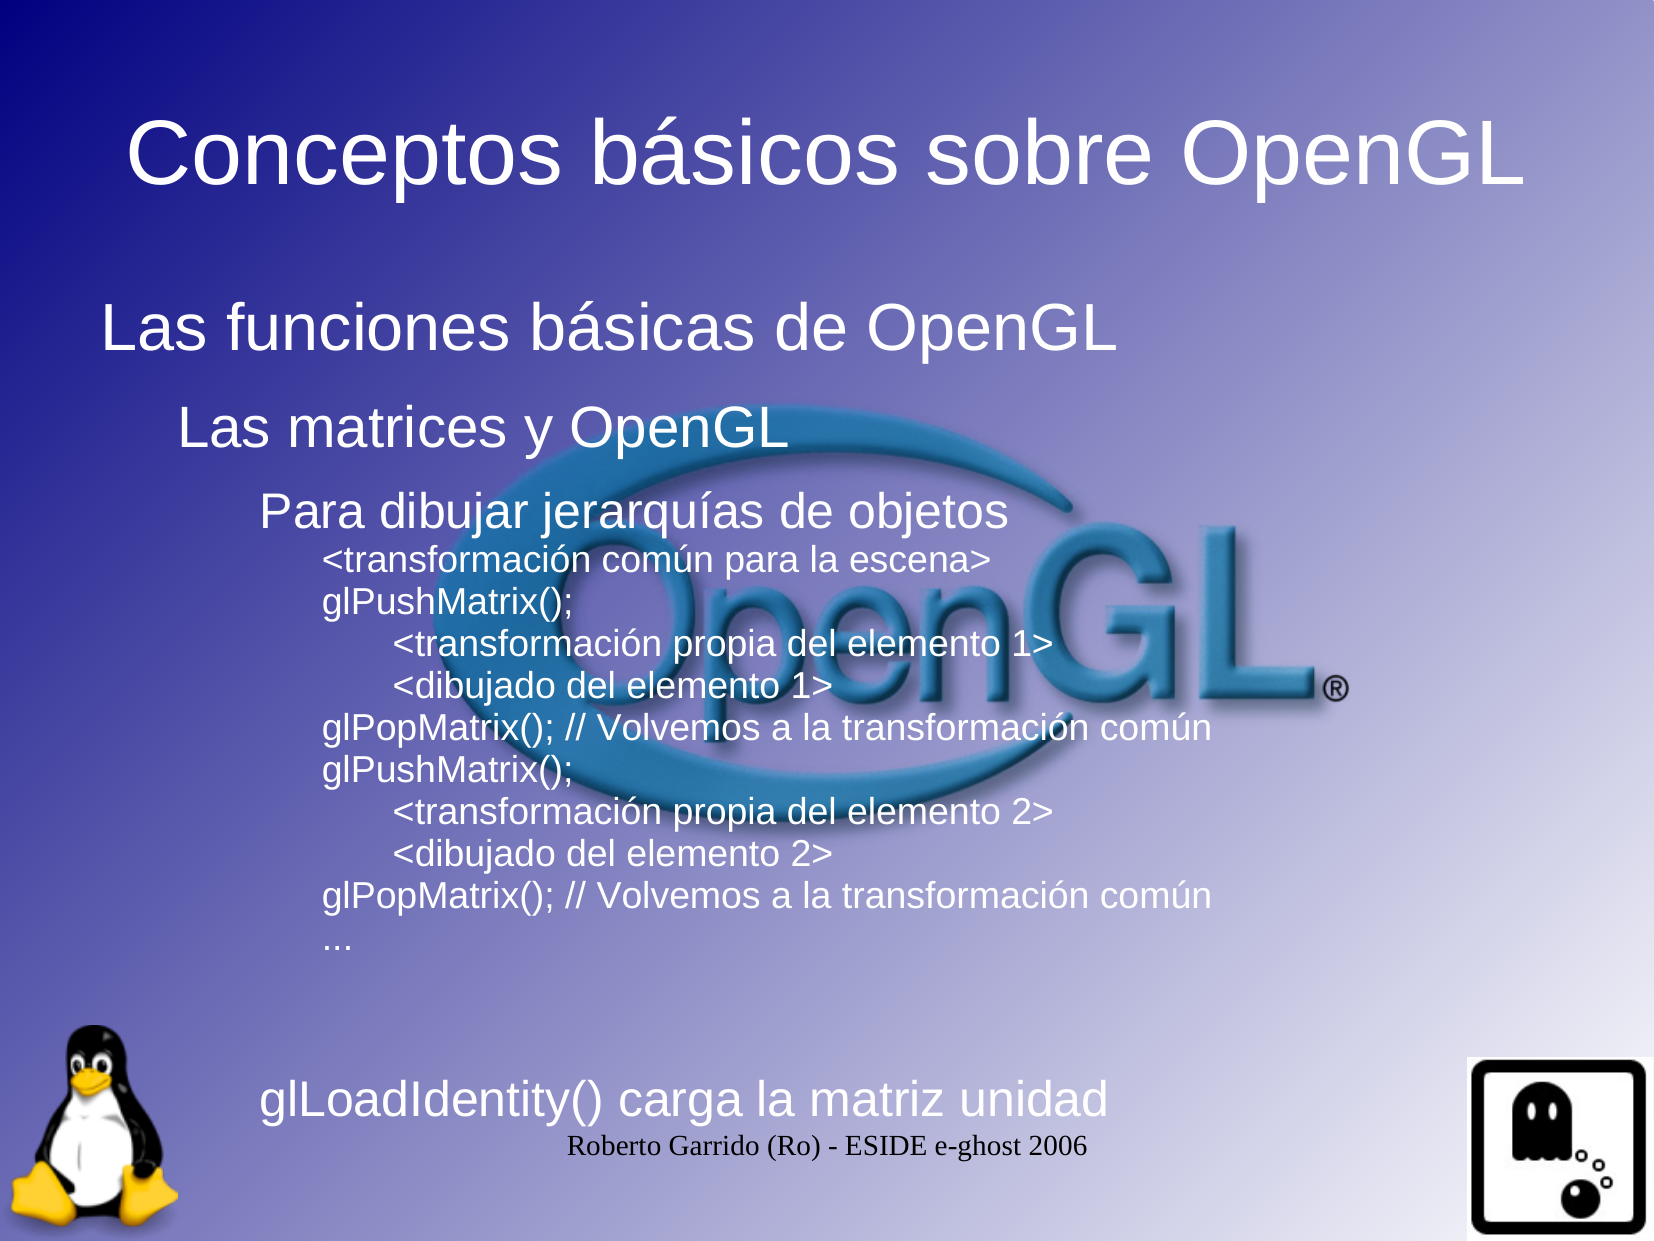

# Conceptos básicos sobre OpenGL
Las funciones básicas de OpenGL
Las matrices y OpenGL
Para dibujar jerarquías de objetos
glLoadIdentity() carga la matriz unidad
<transformación común para la escena>
glPushMatrix();
<transformación propia del elemento 1>
<dibujado del elemento 1>
glPopMatrix(); // Volvemos a la transformación común
glPushMatrix();
<transformación propia del elemento 2>
<dibujado del elemento 2>
glPopMatrix(); // Volvemos a la transformación común
...
Roberto Garrido (Ro) - ESIDE e-ghost 2006